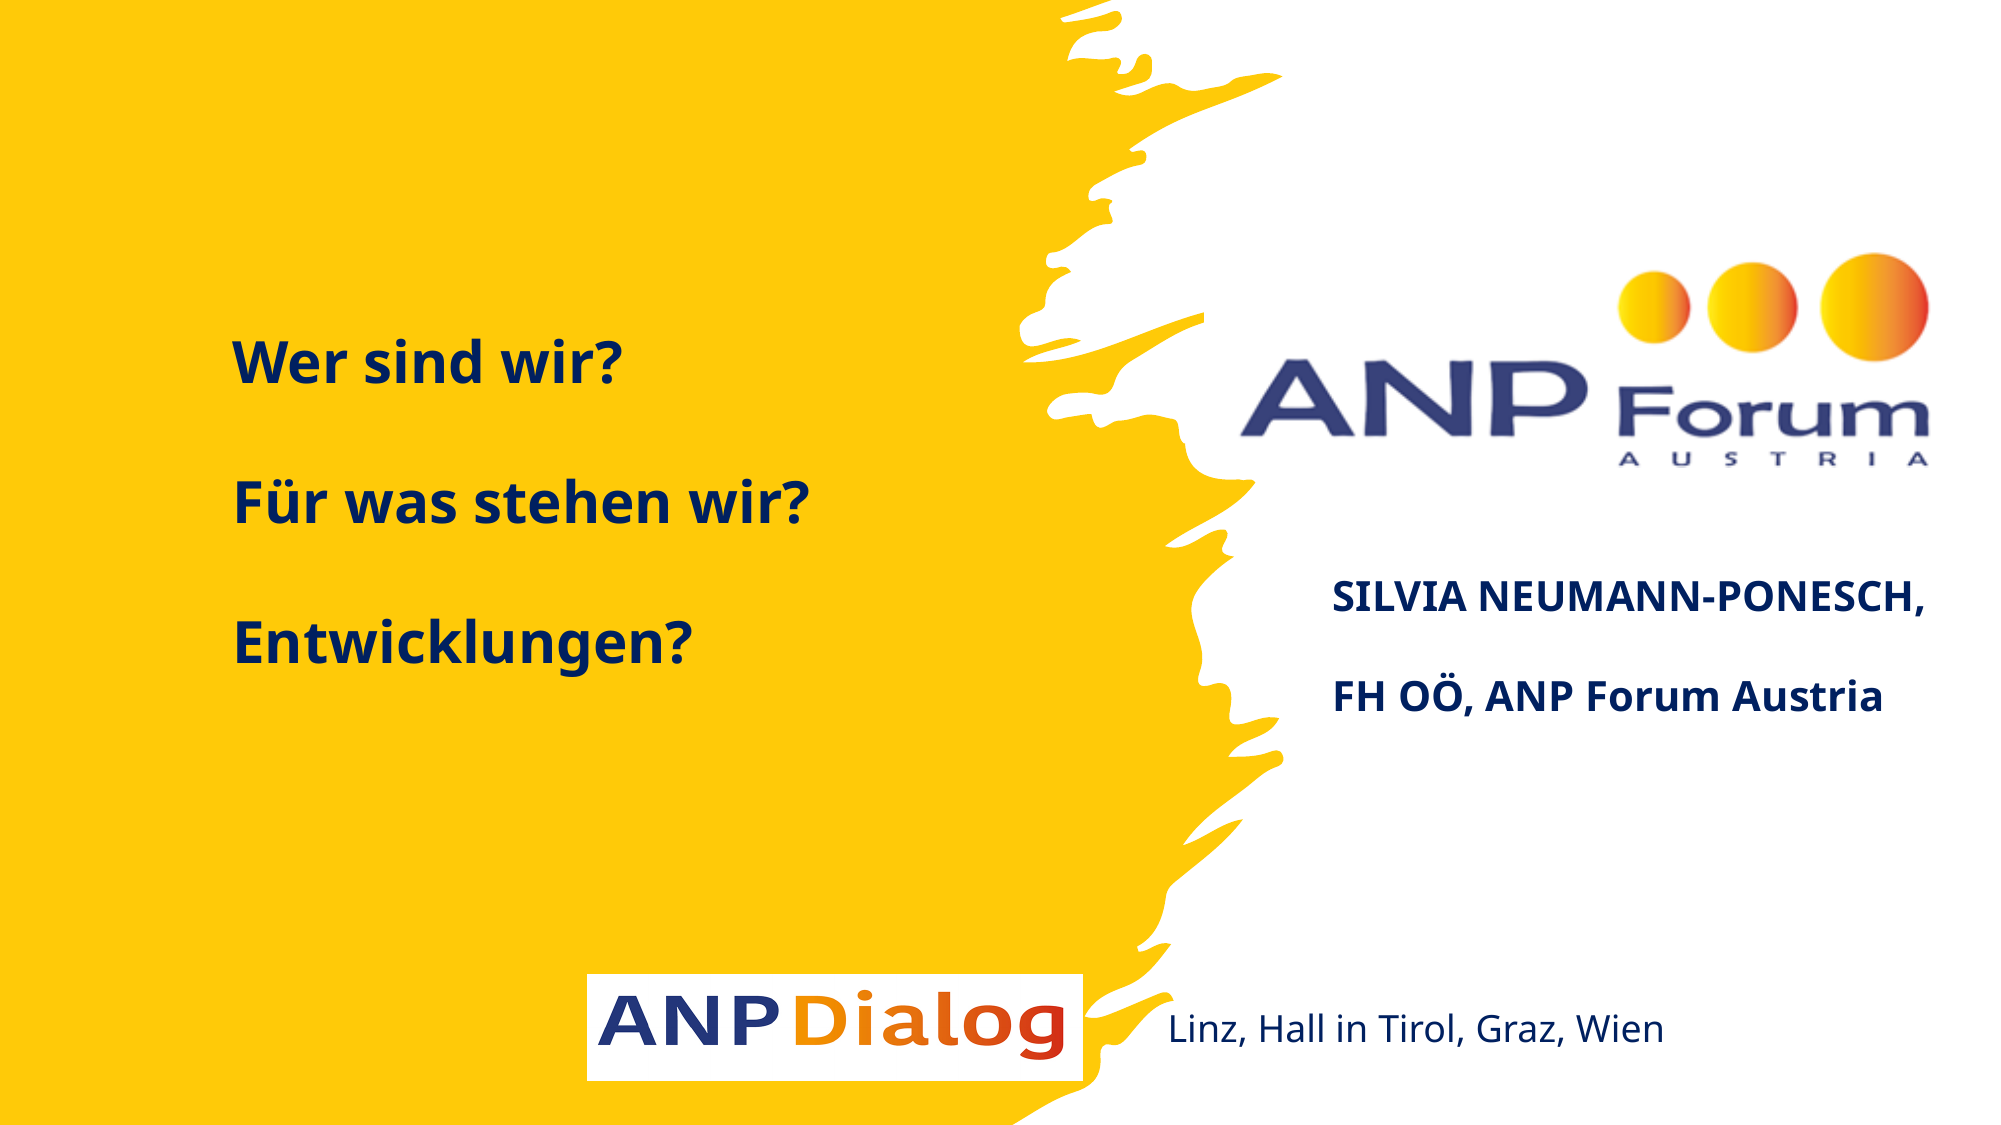

Wer sind wir?
Für was stehen wir?
Entwicklungen?
SILVIA NEUMANN-PONESCH,
FH OÖ, ANP Forum Austria
Linz, Hall in Tirol, Graz, Wien